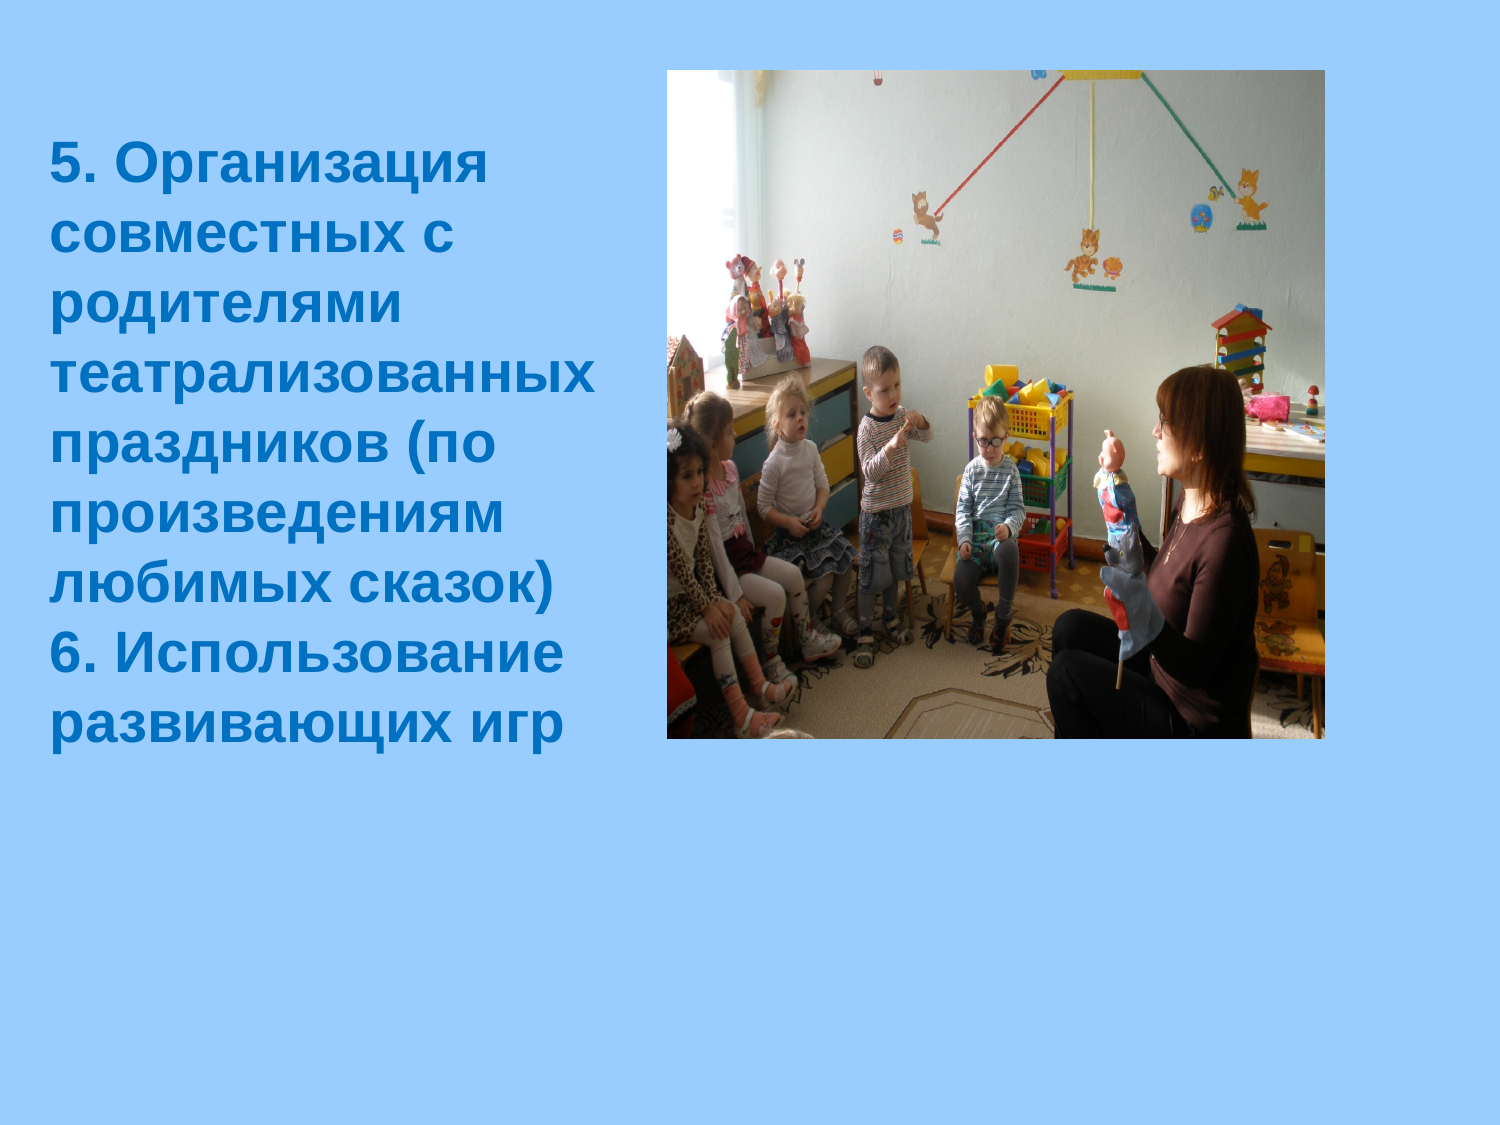

5. Организация совместных с родителями театрализованных праздников (по произведениям любимых сказок) 
6. Использование развивающих игр